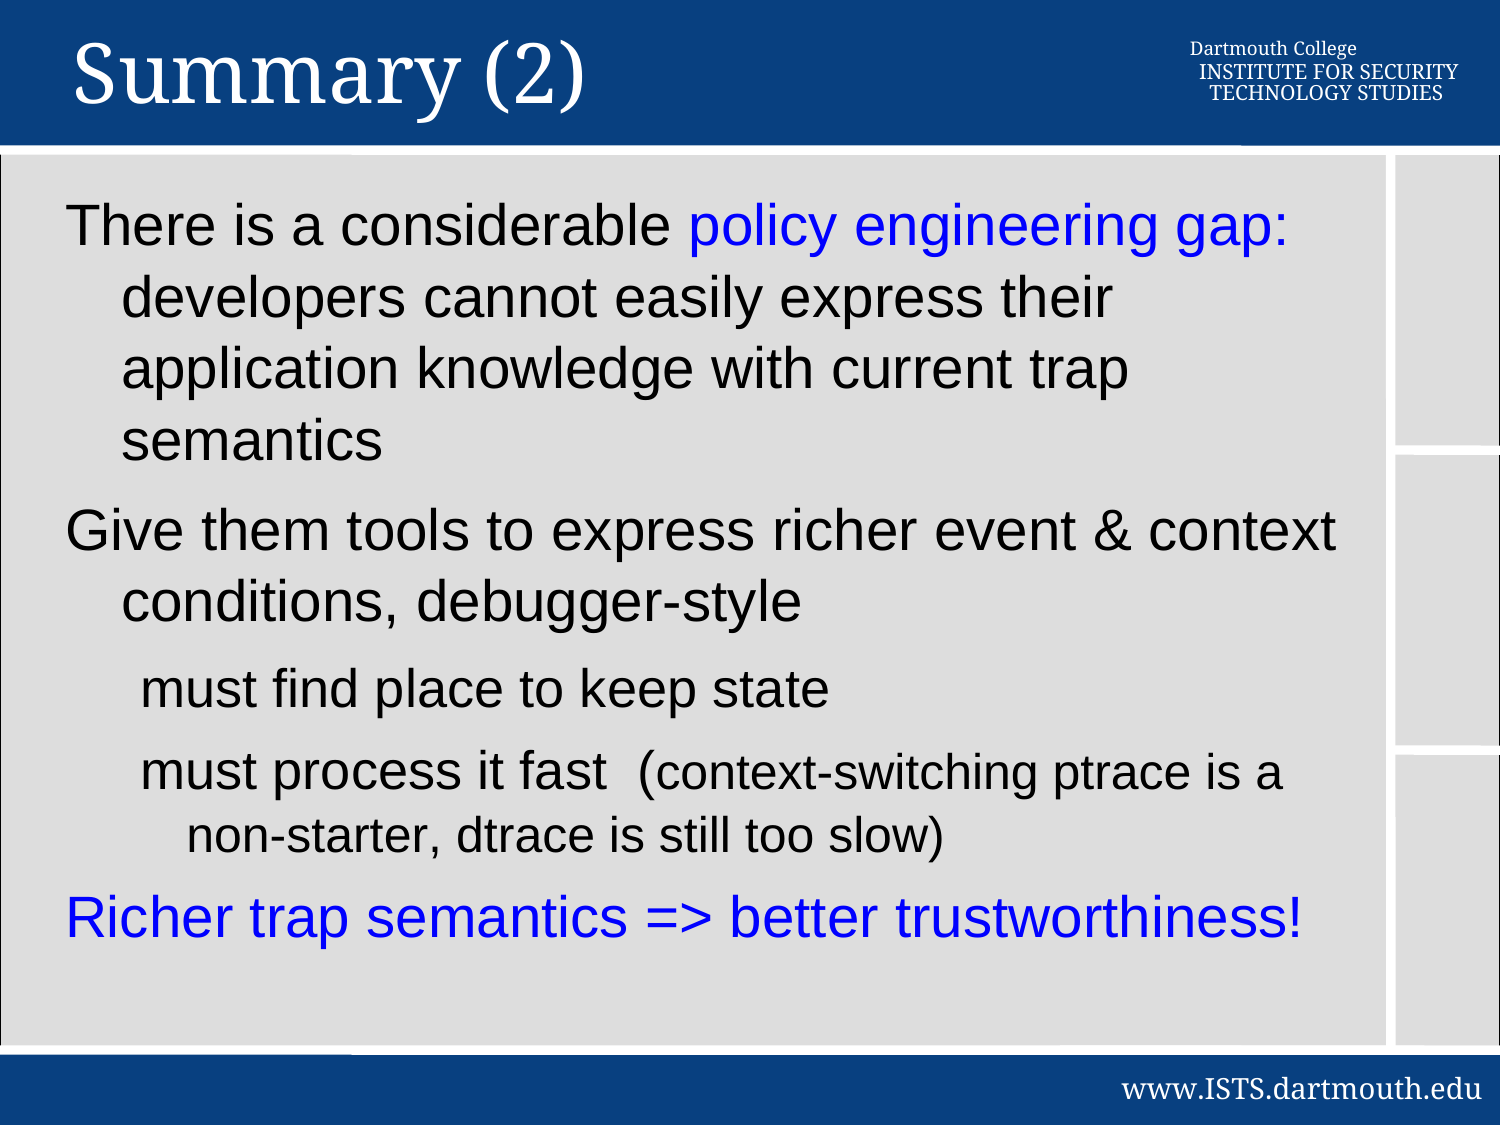

Summary (2)
Dartmouth College
INSTITUTE FOR SECURITY
TECHNOLOGY STUDIES
There is a considerable policy engineering gap: developers cannot easily express their application knowledge with current trap semantics
Give them tools to express richer event & context conditions, debugger-style
must find place to keep state
must process it fast (context-switching ptrace is a non-starter, dtrace is still too slow)
Richer trap semantics => better trustworthiness!
www.ISTS.dartmouth.edu